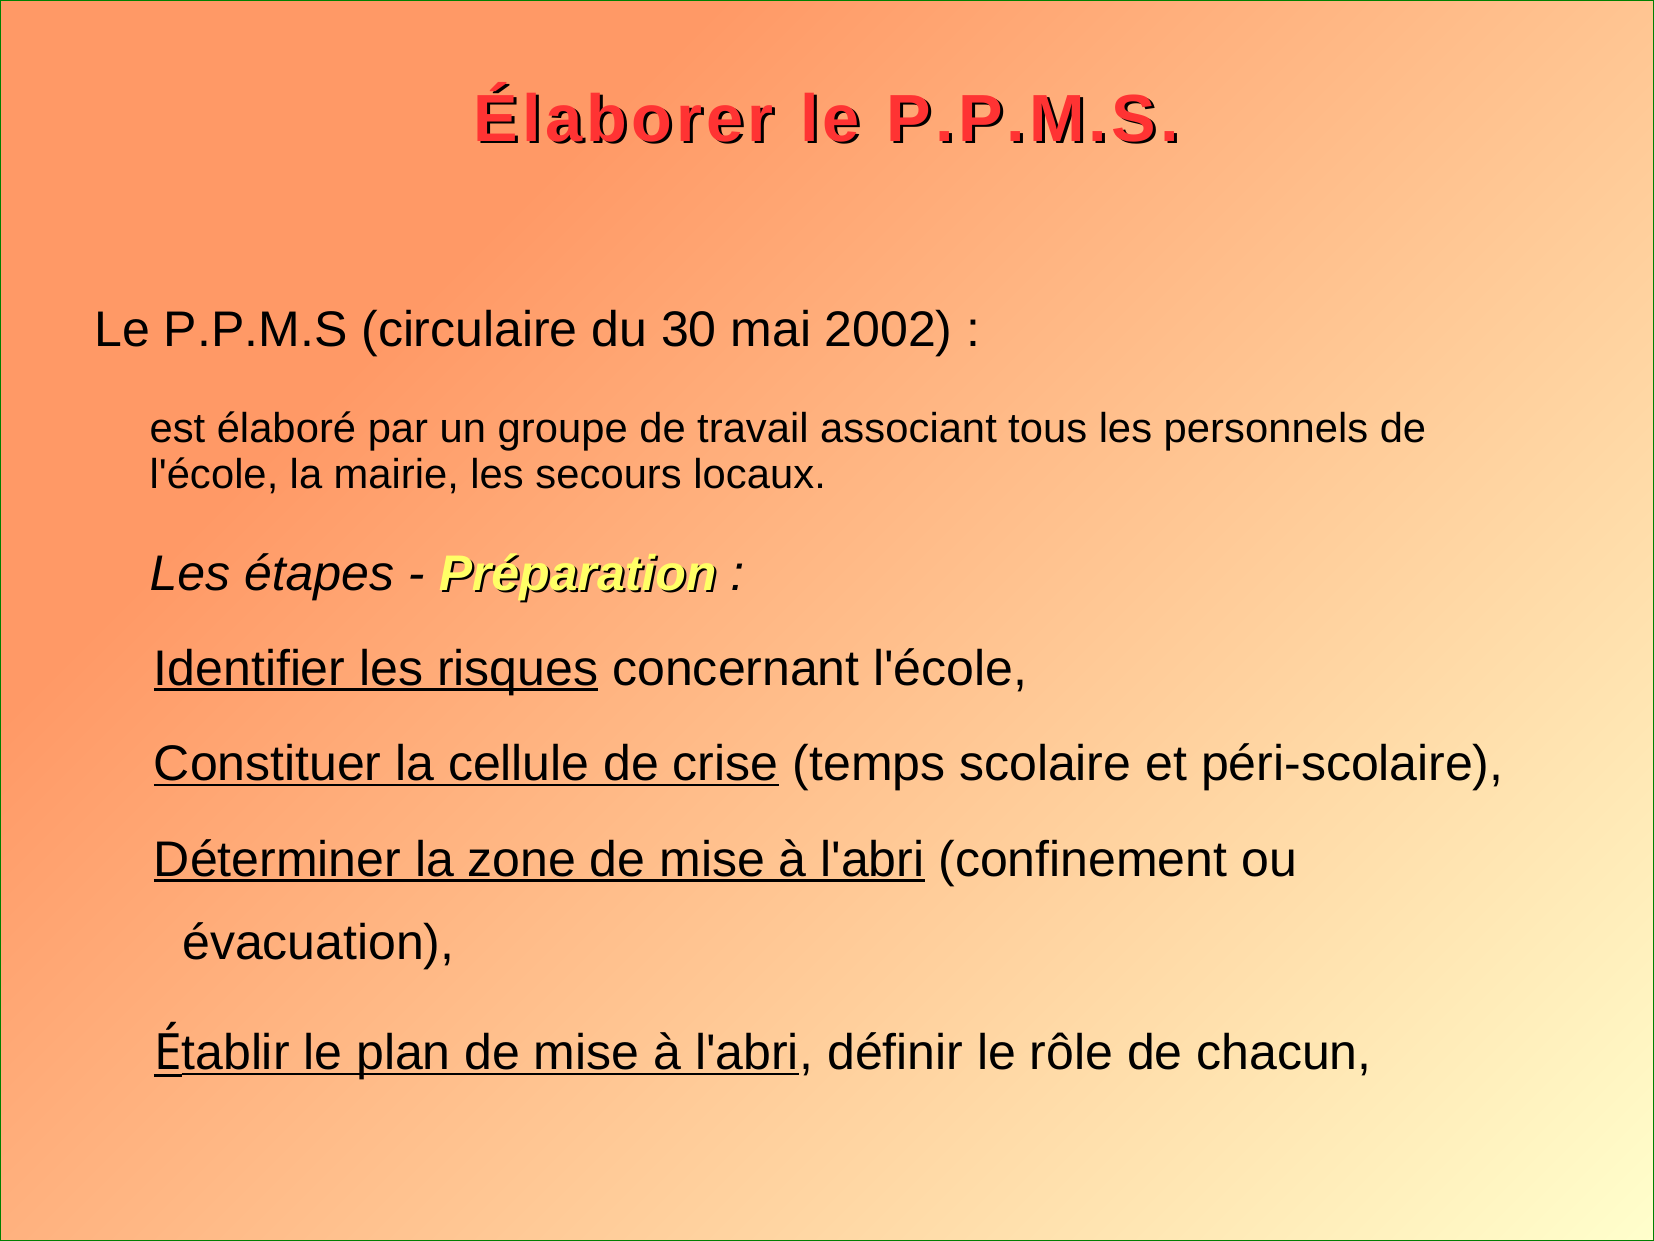

# Élaborer le P.P.M.S.
Le P.P.M.S (circulaire du 30 mai 2002) :
est élaboré par un groupe de travail associant tous les personnels de l'école, la mairie, les secours locaux.
Les étapes - Préparation :
Identifier les risques concernant l'école,
Constituer la cellule de crise (temps scolaire et péri-scolaire),
Déterminer la zone de mise à l'abri (confinement ou évacuation),
Établir le plan de mise à l'abri, définir le rôle de chacun,